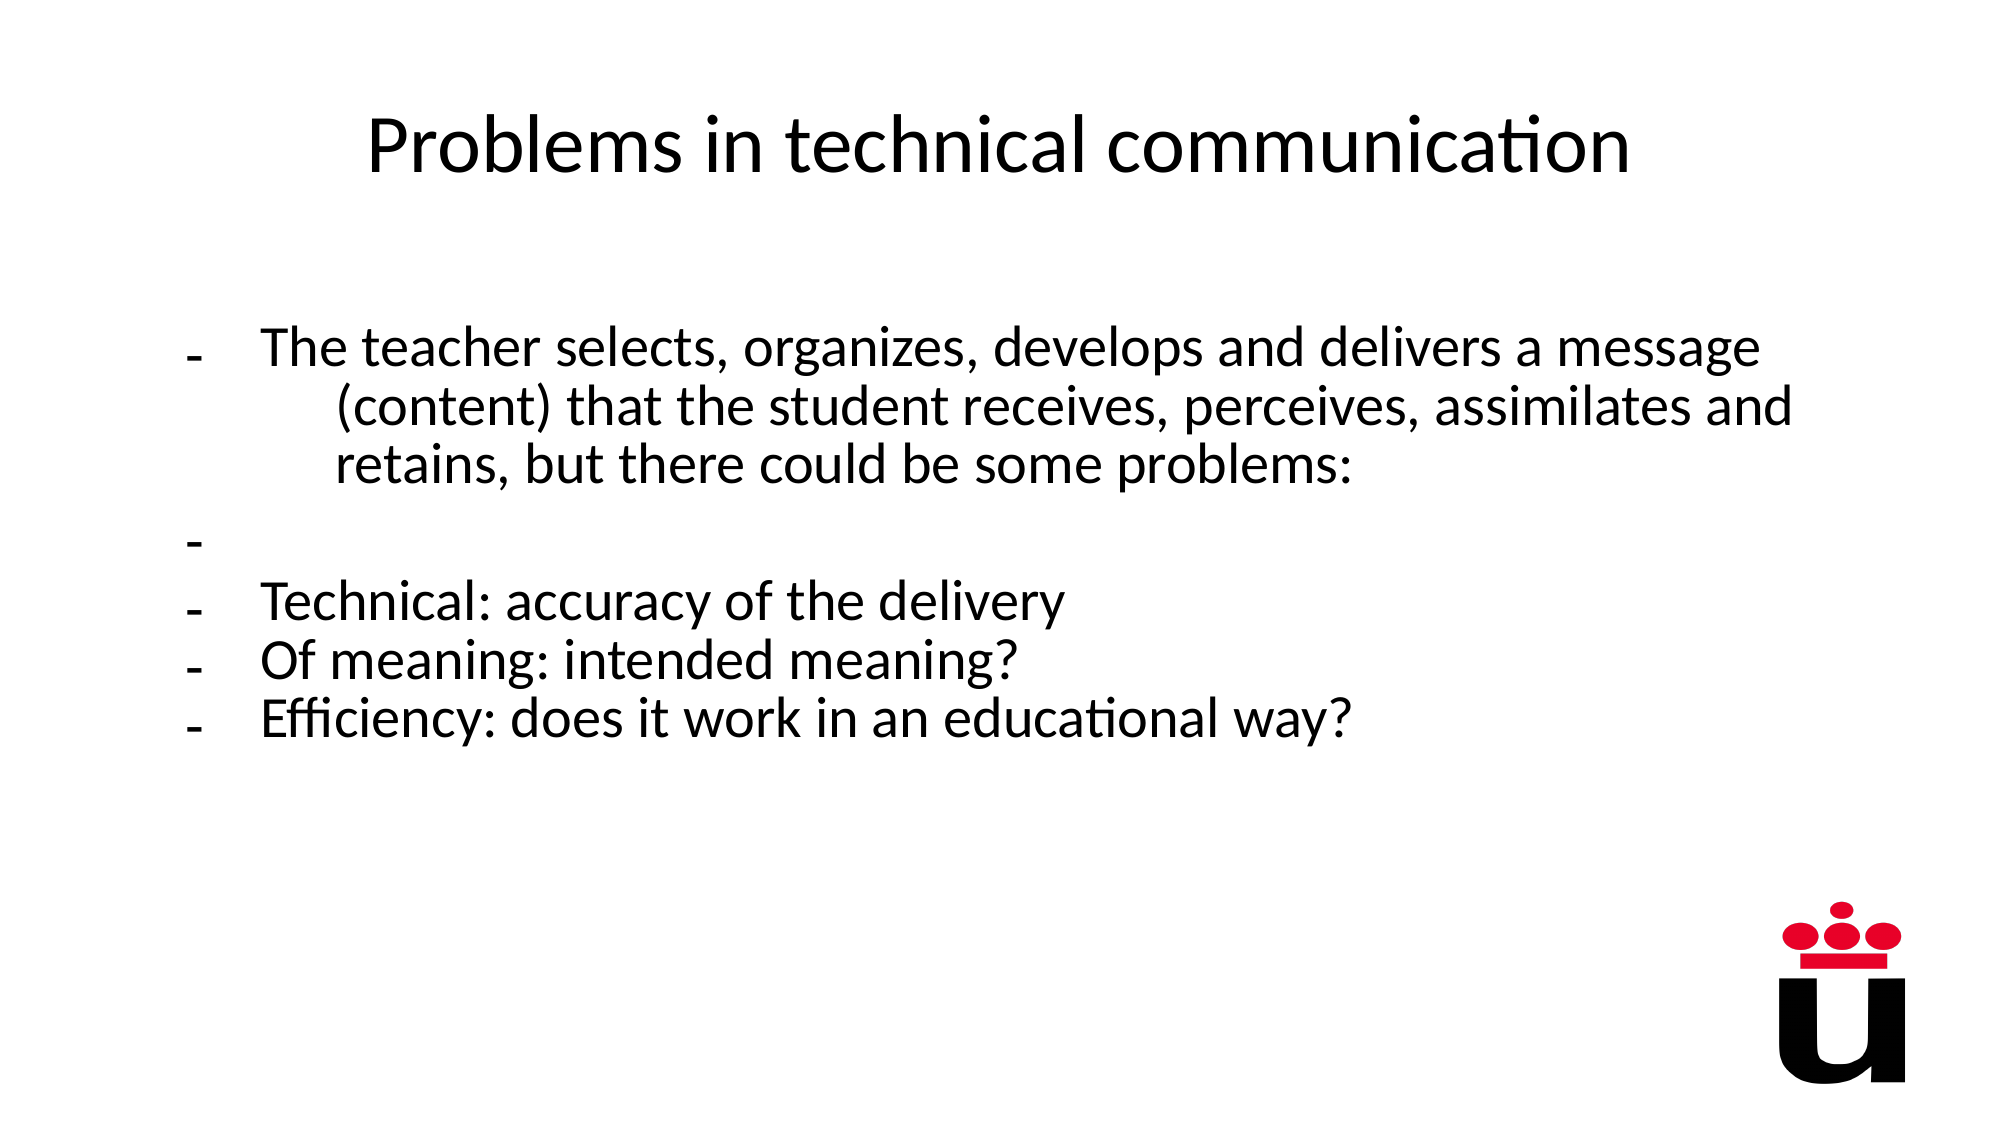

# Problems in technical communication
The teacher selects, organizes, develops and delivers a message (content) that the student receives, perceives, assimilates and retains, but there could be some problems:
Technical: accuracy of the delivery
Of meaning: intended meaning?
Efficiency: does it work in an educational way?